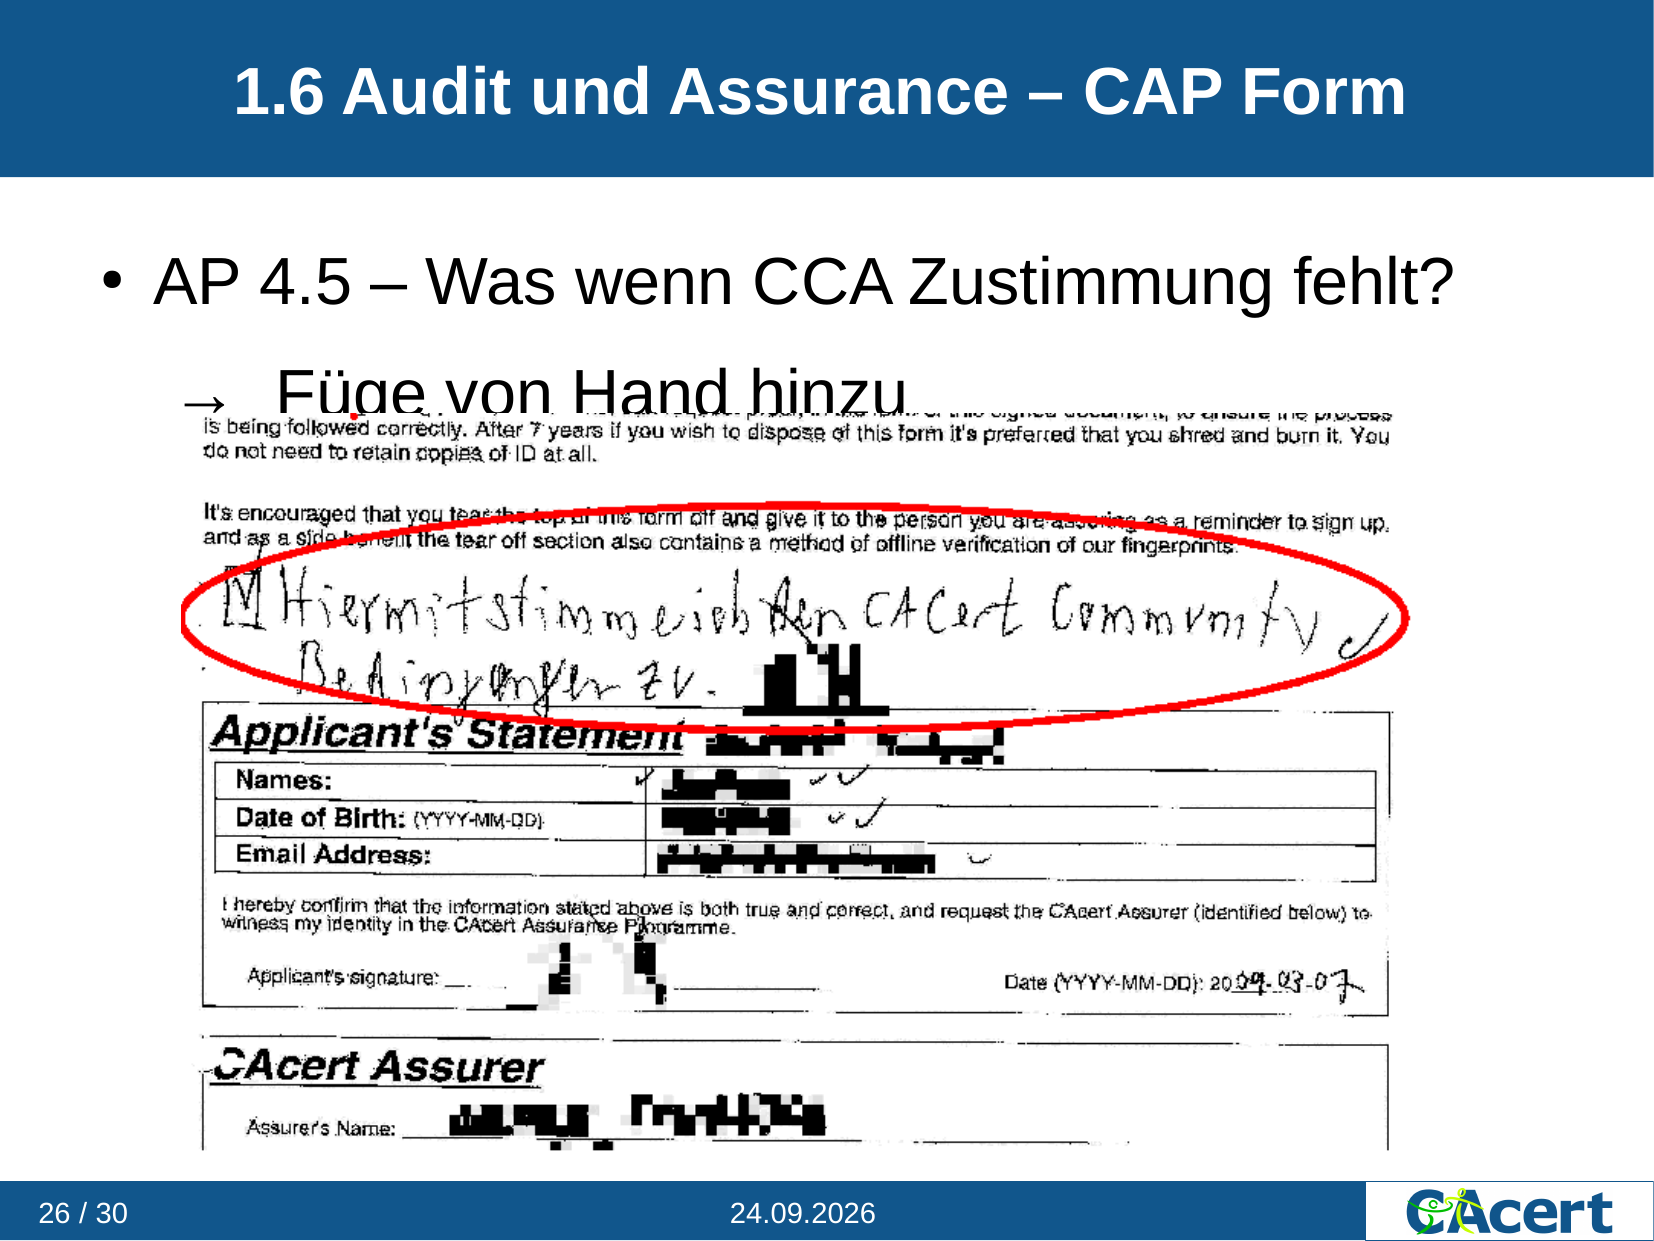

# 1.6 Audit und Assurance – CAP Form
AP 4.5 – Was wenn CCA Zustimmung fehlt?
 → Füge von Hand hinzu